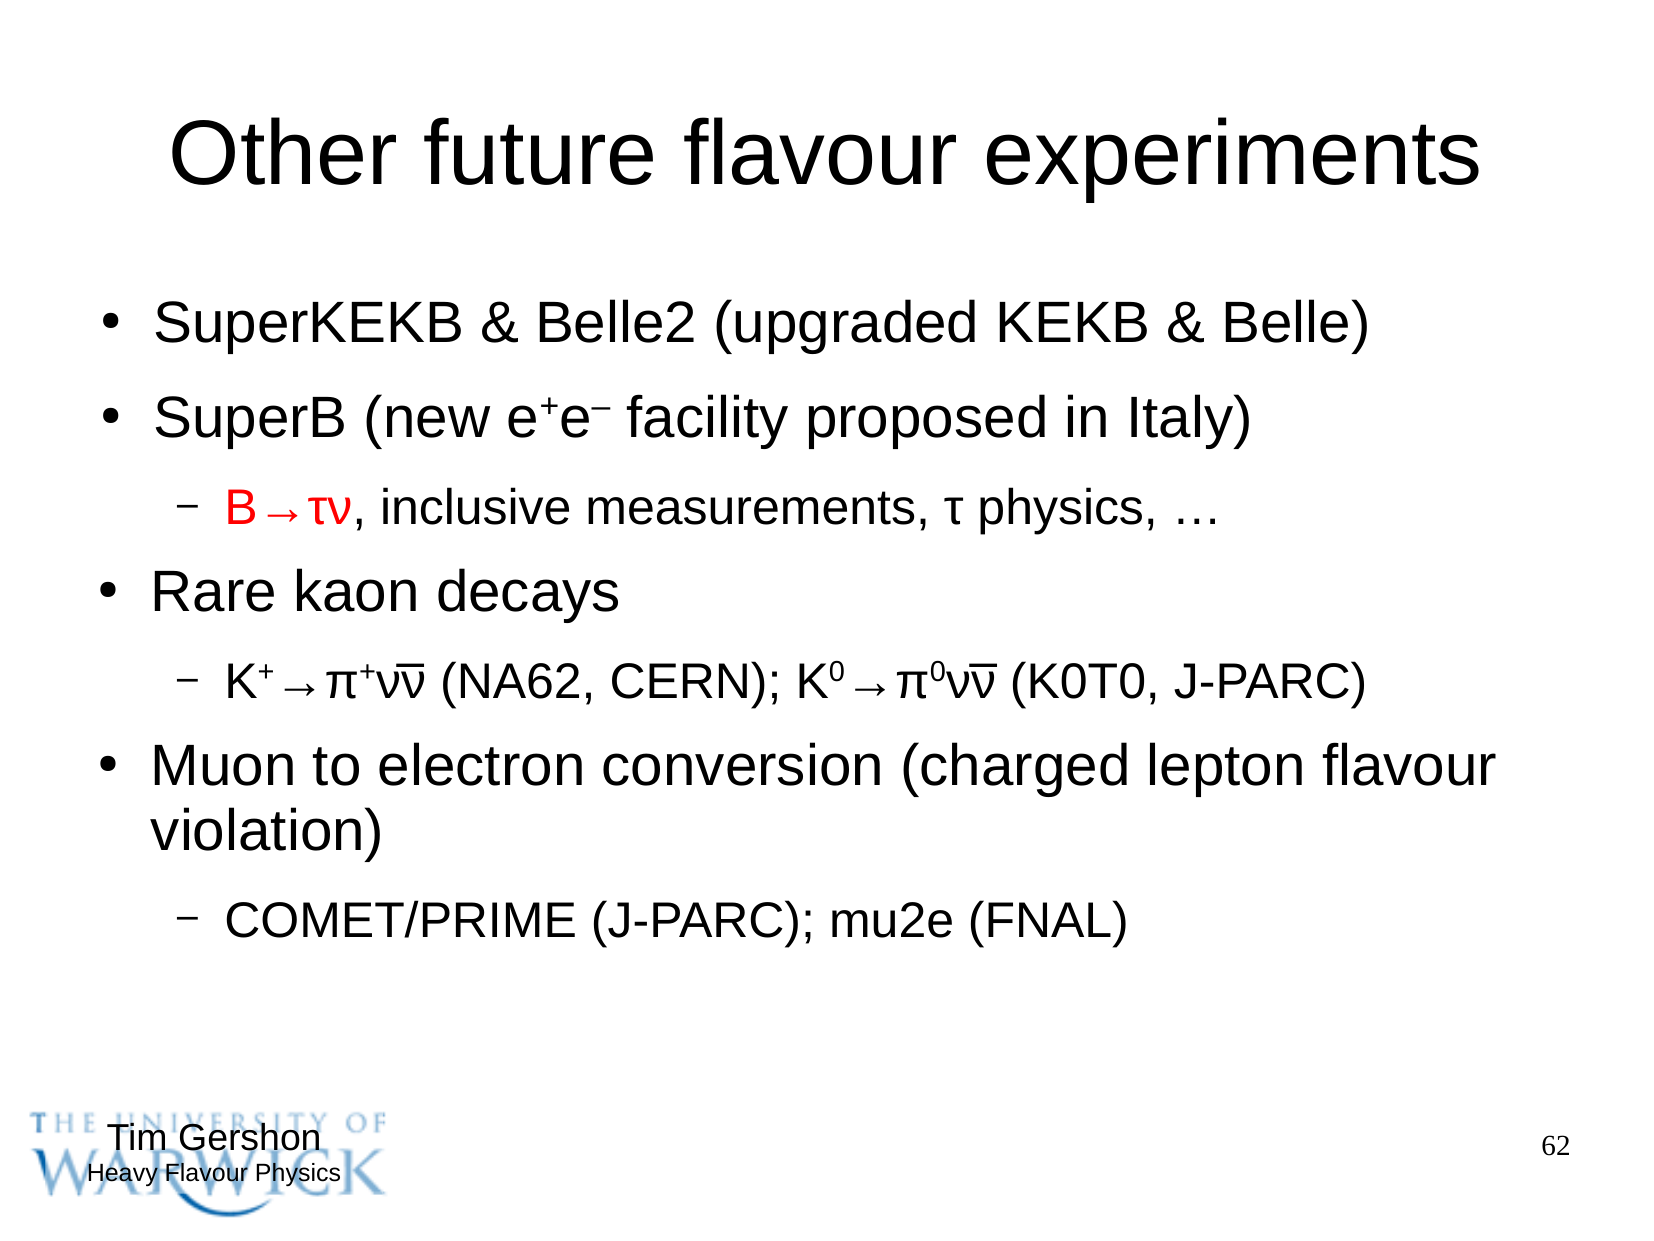

# Other future flavour experiments
SuperKEKB & Belle2 (upgraded KEKB & Belle)
SuperB (new e+e– facility proposed in Italy)
B→τν, inclusive measurements, τ physics, …
Rare kaon decays
K+→π+νν (NA62, CERN); K0→π0νν (K0T0, J-PARC)
Muon to electron conversion (charged lepton flavour violation)
COMET/PRIME (J-PARC); mu2e (FNAL)
–
–
Tim Gershon
B physics experiments
Tim Gershon
Heavy Flavour Physics
62